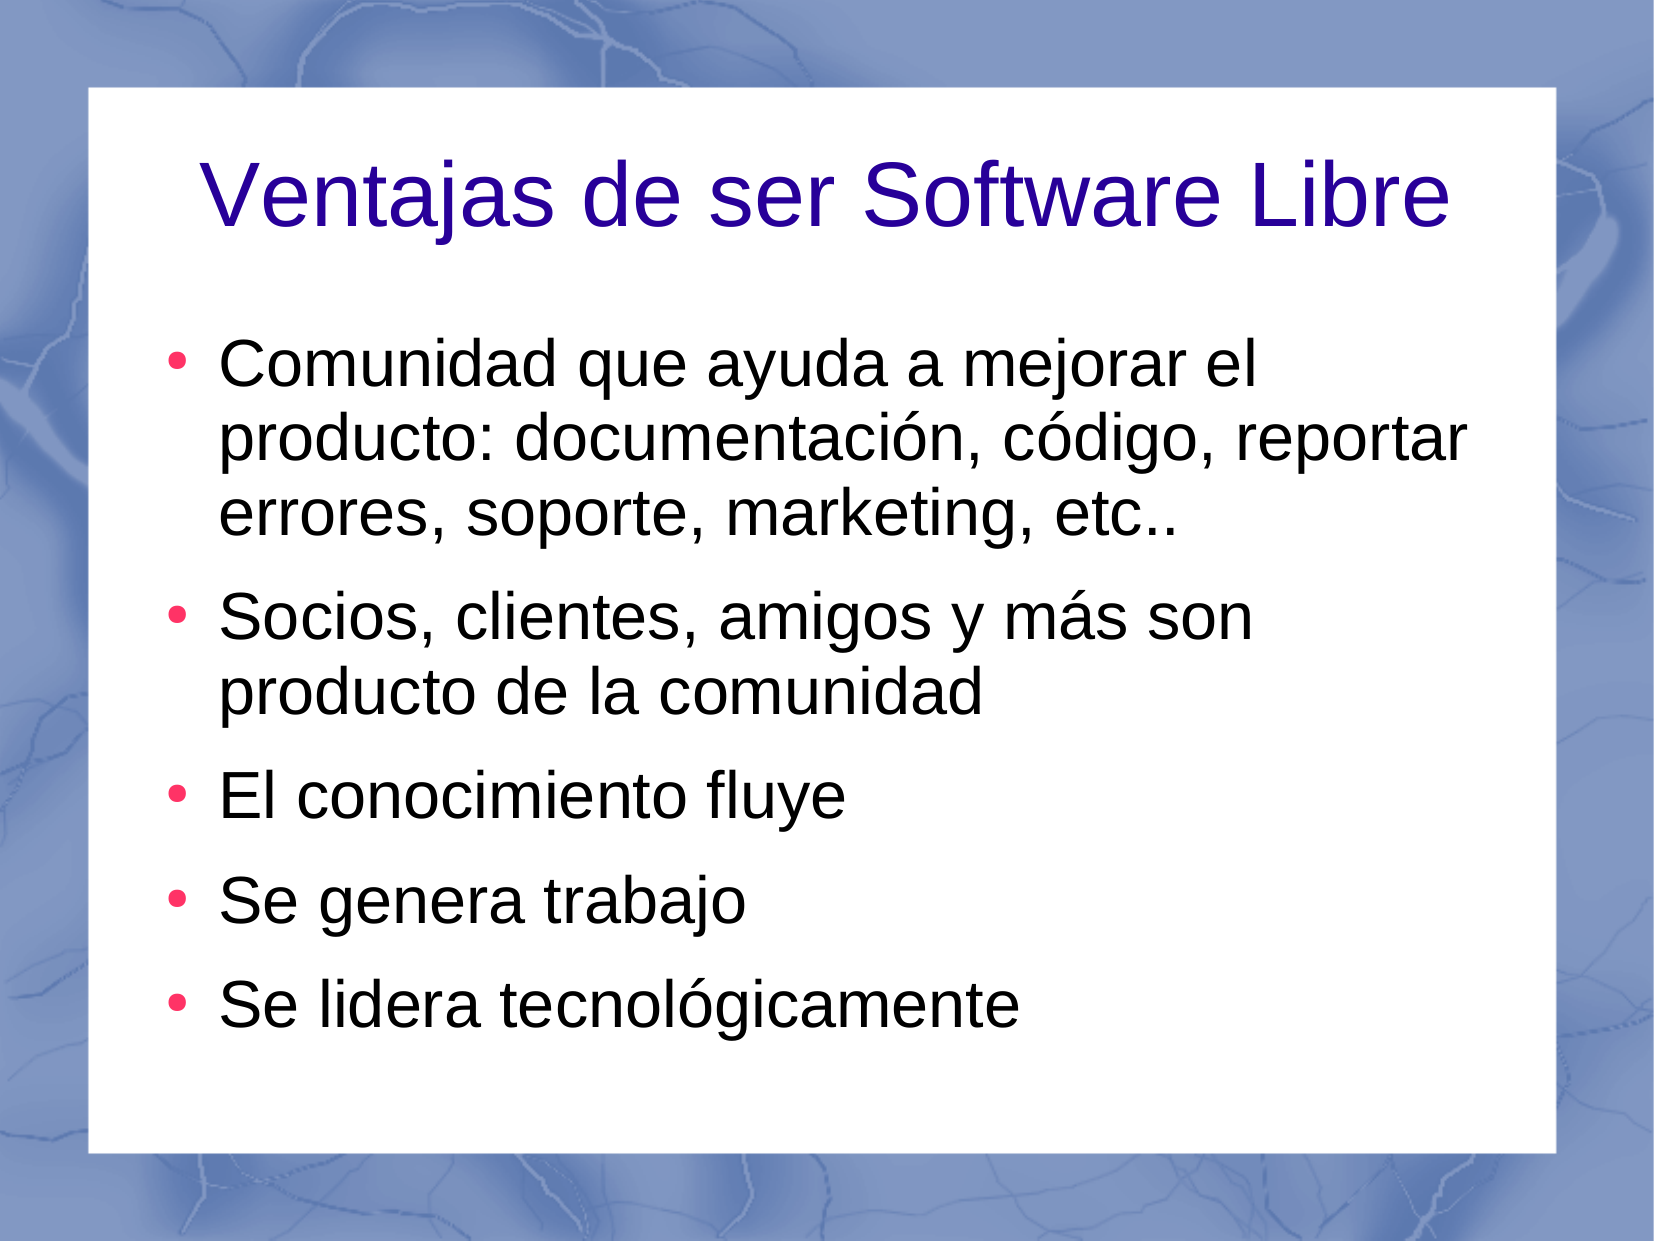

# Ventajas de ser Software Libre
Comunidad que ayuda a mejorar el producto: documentación, código, reportar errores, soporte, marketing, etc..
Socios, clientes, amigos y más son producto de la comunidad
El conocimiento fluye
Se genera trabajo
Se lidera tecnológicamente